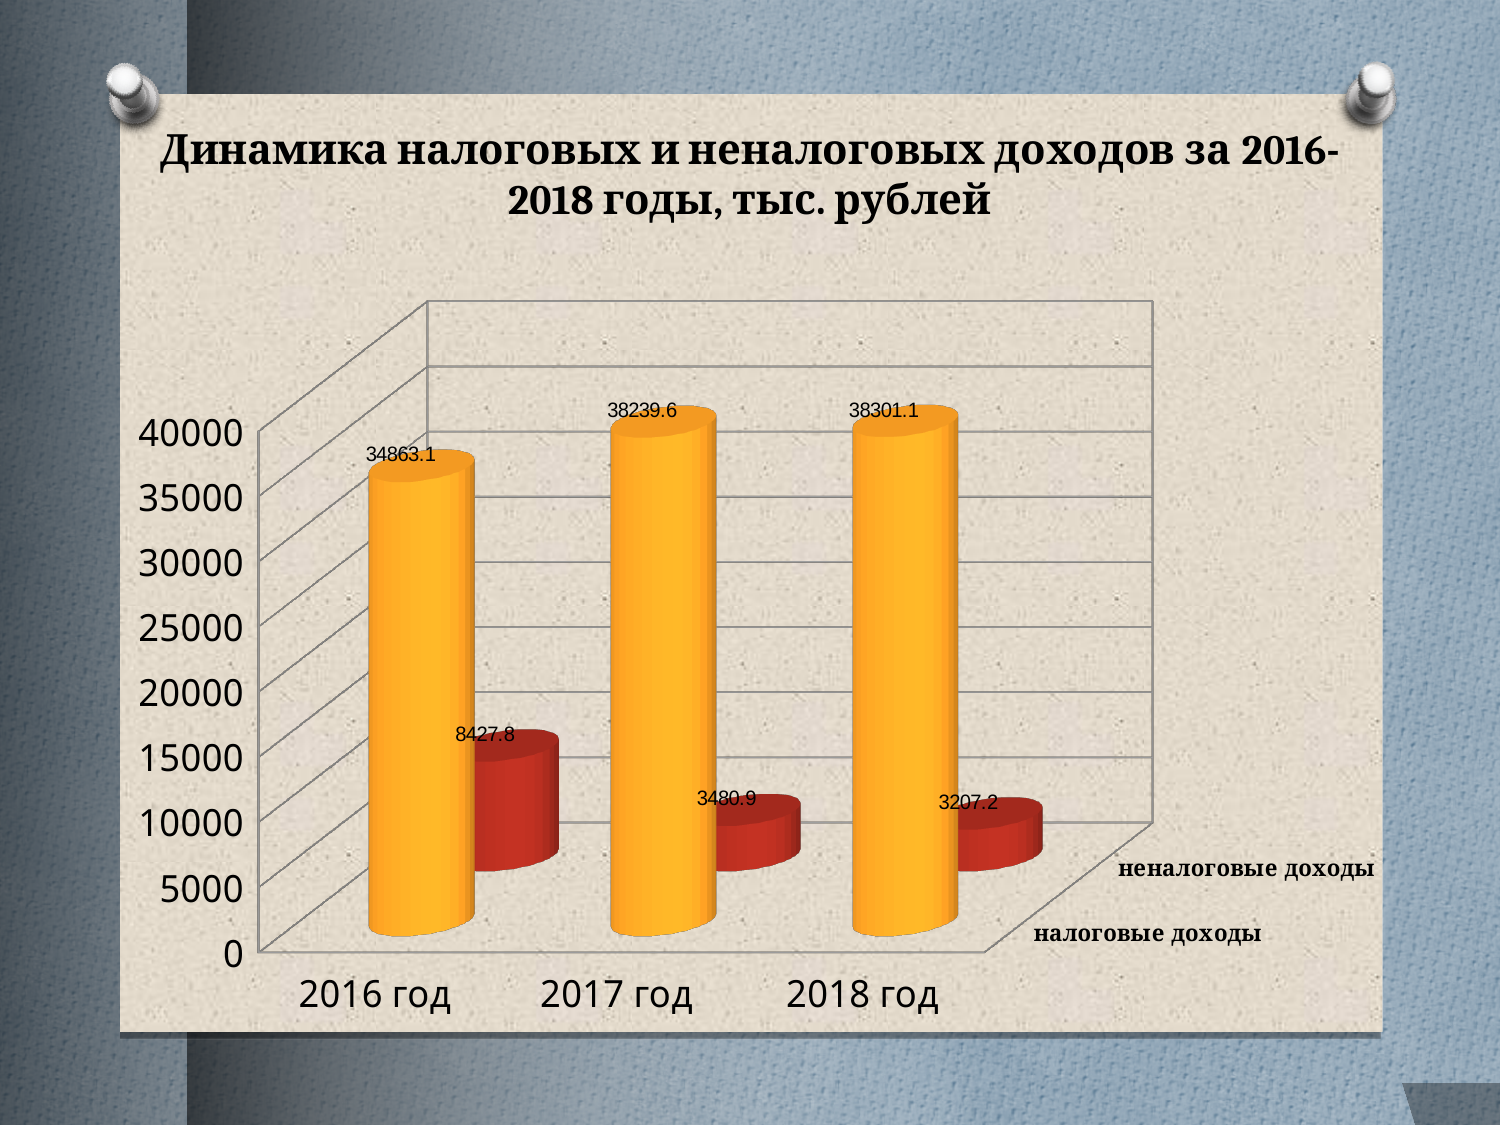

Динамика налоговых и неналоговых доходов за 2016-2018 годы, тыс. рублей
[unsupported chart]